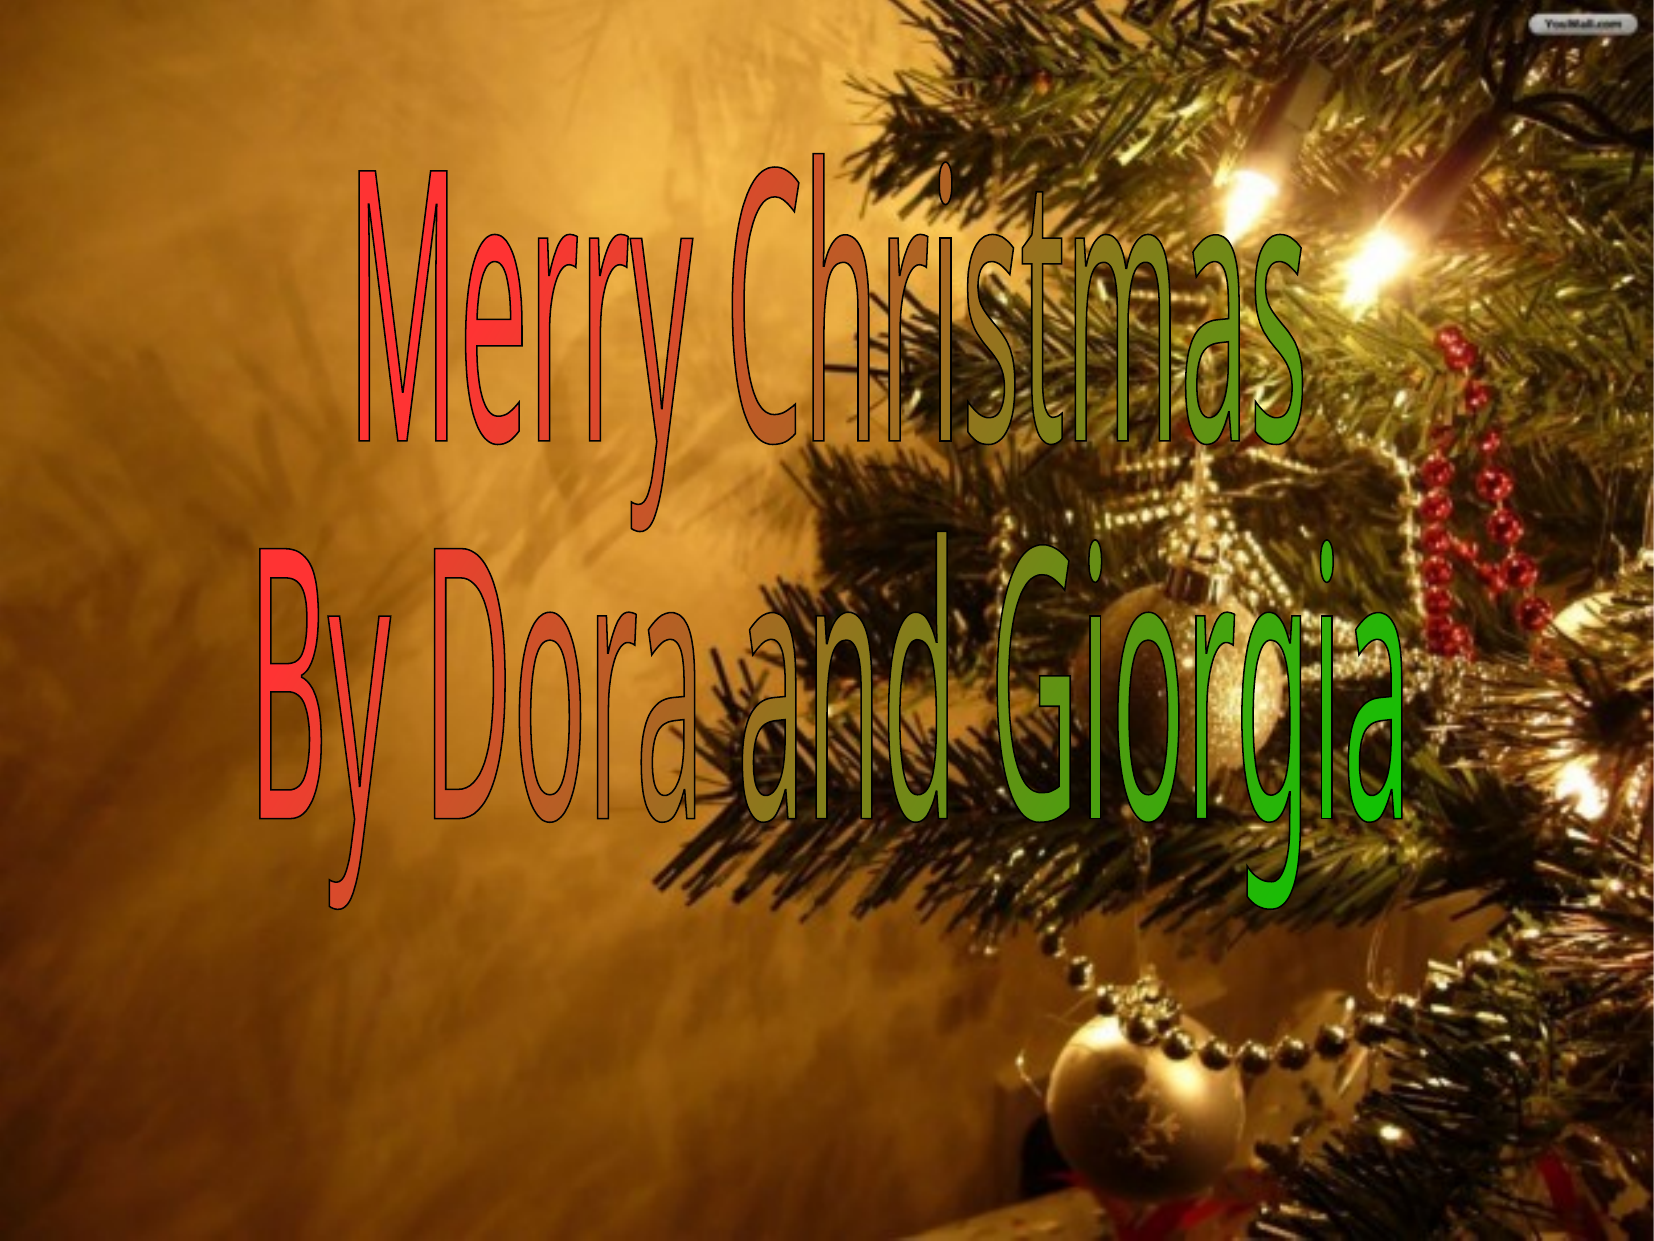

Merry Christmas
By Dora and Giorgia
#